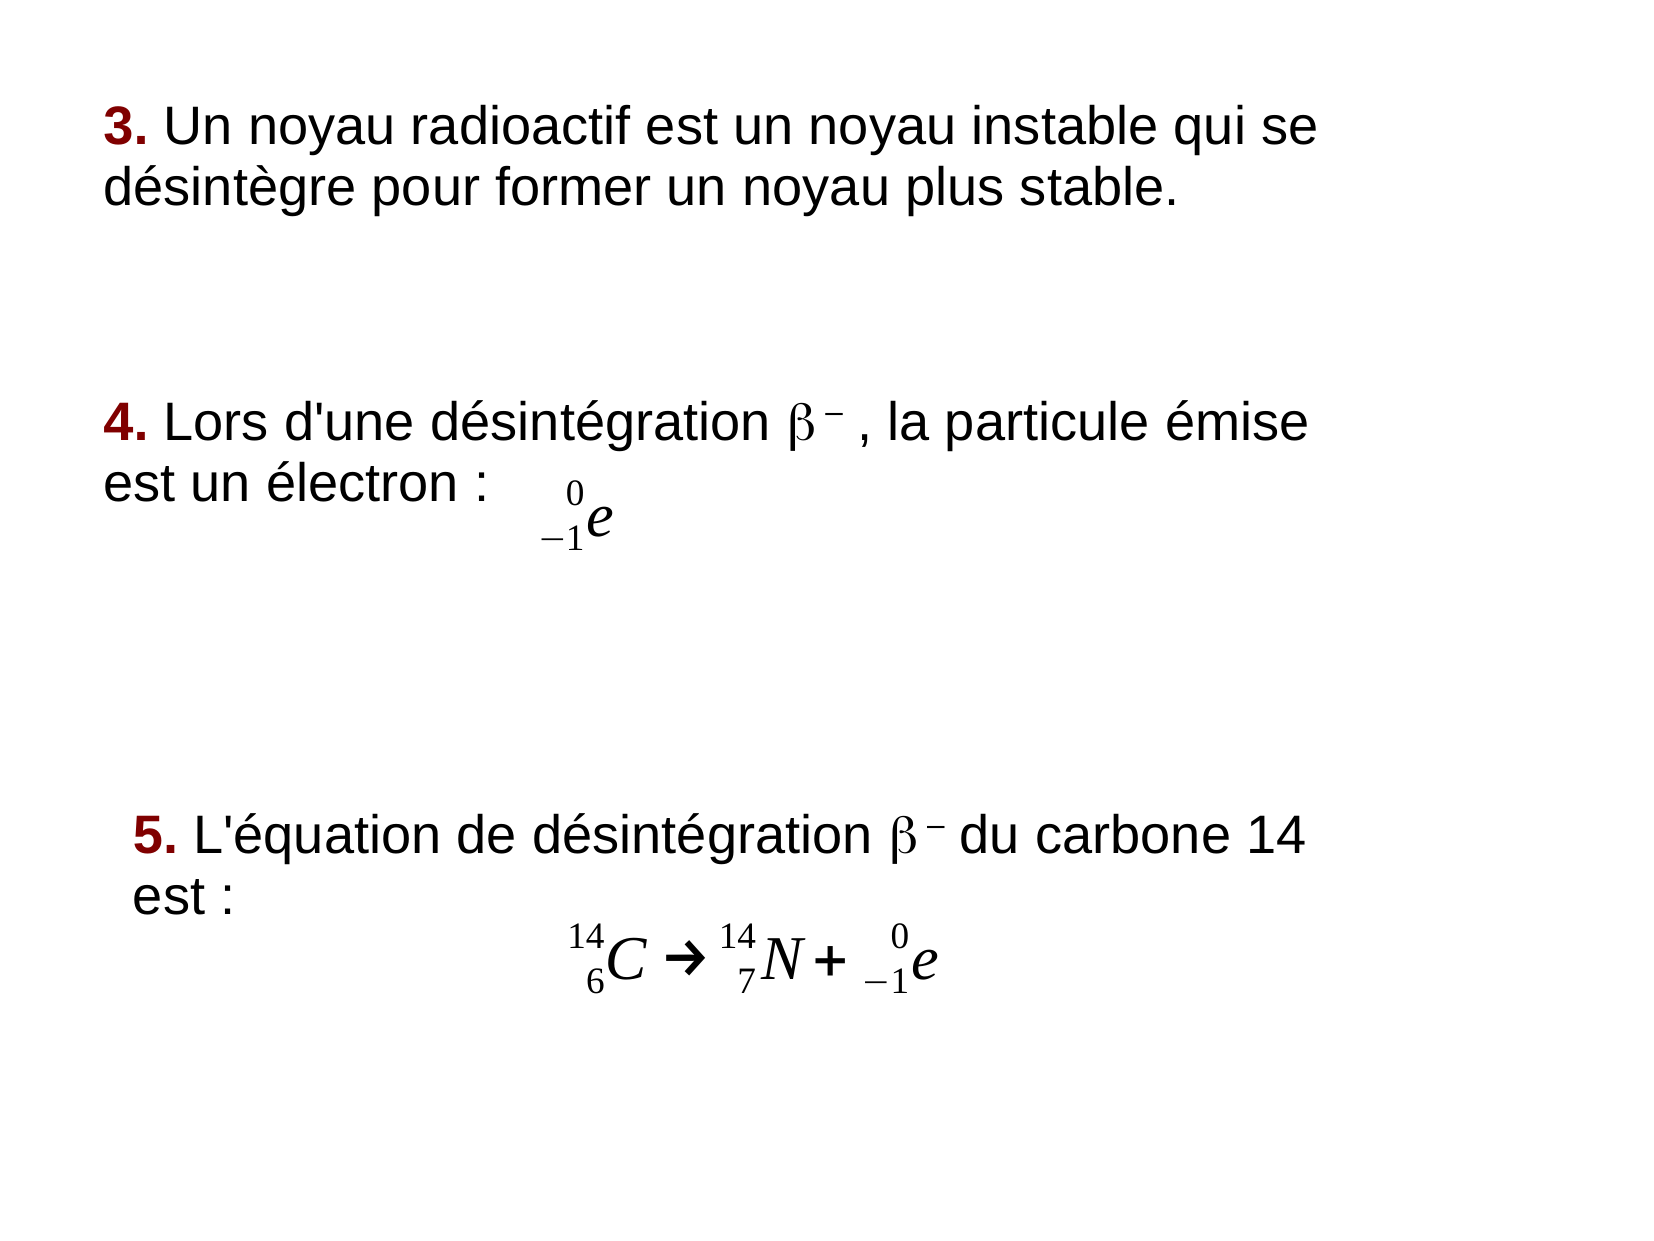

3. Un noyau radioactif est un noyau instable qui se désintègre pour former un noyau plus stable.
4. Lors d'une désintégration  – , la particule émise est un électron :
5. L'équation de désintégration  – du carbone 14 est :